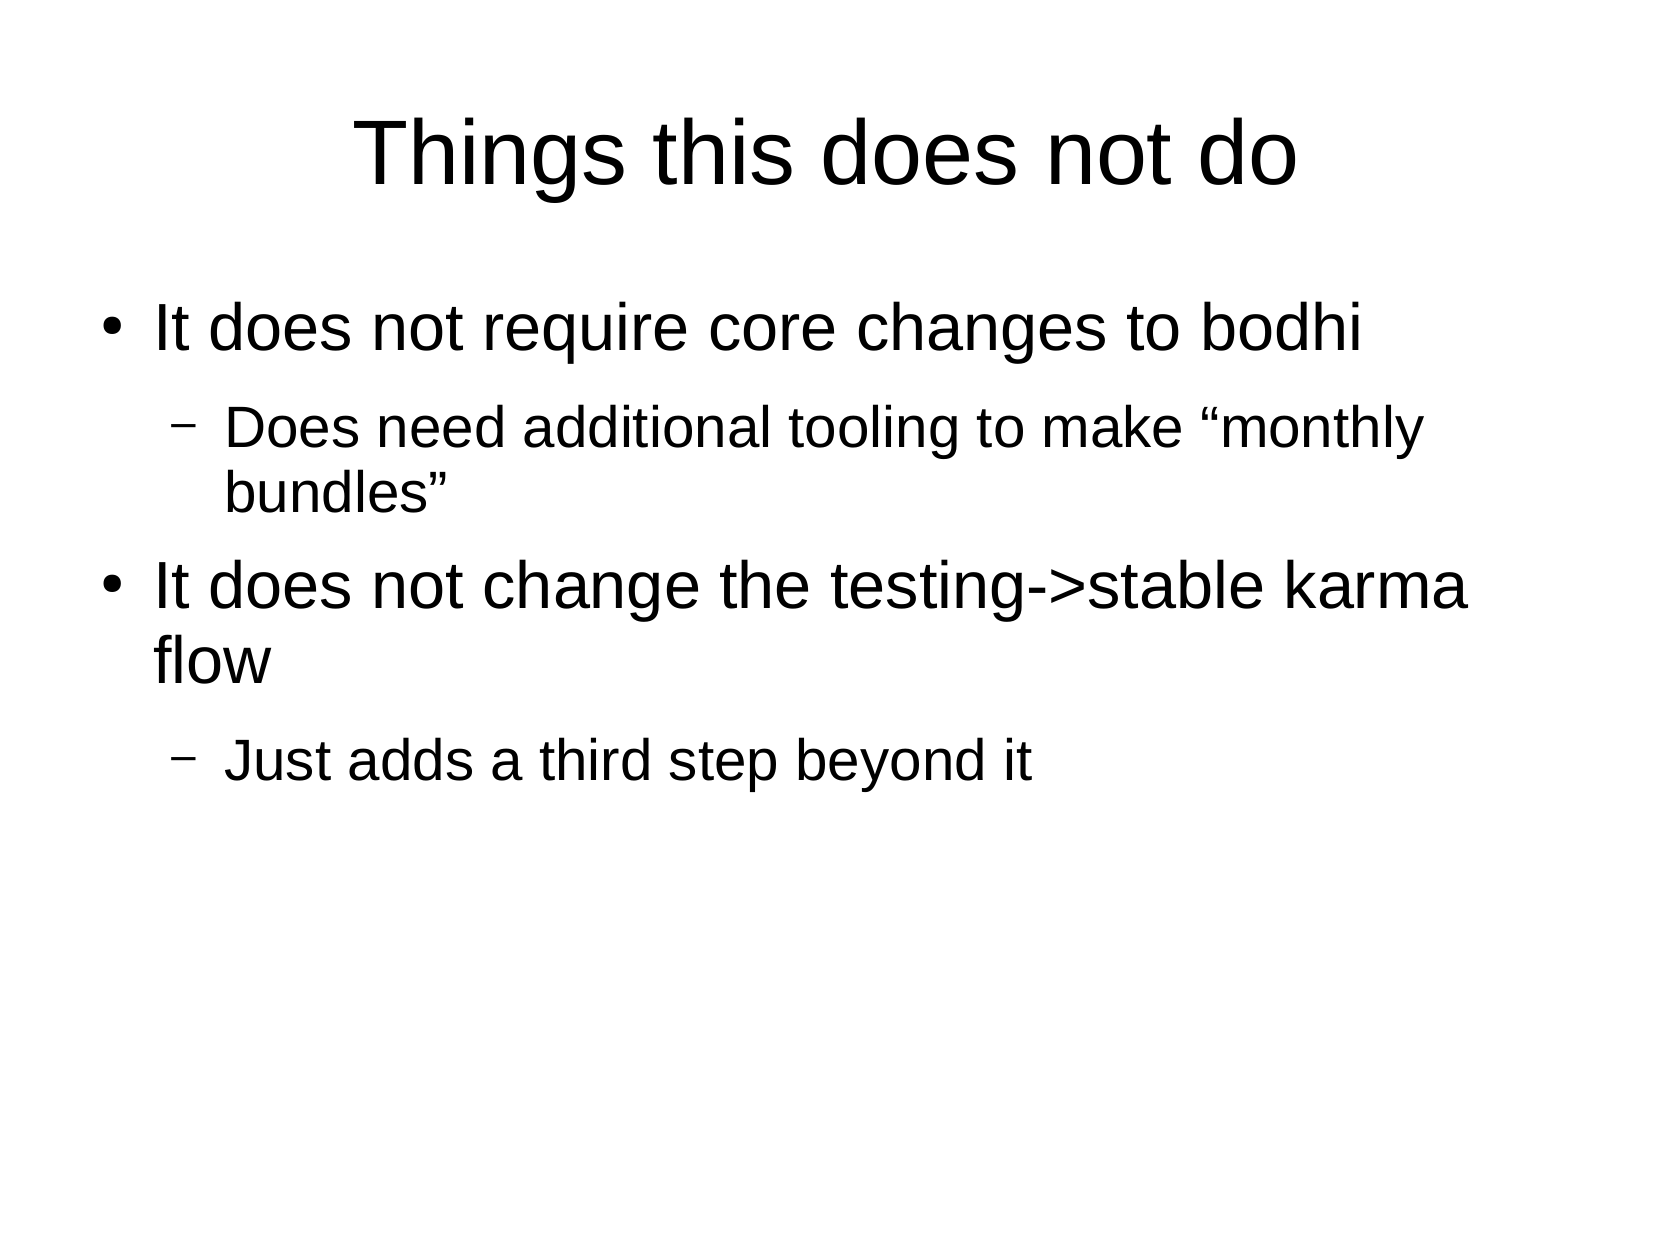

# Things this does not do
It does not require core changes to bodhi
Does need additional tooling to make “monthly bundles”
It does not change the testing->stable karma flow
Just adds a third step beyond it